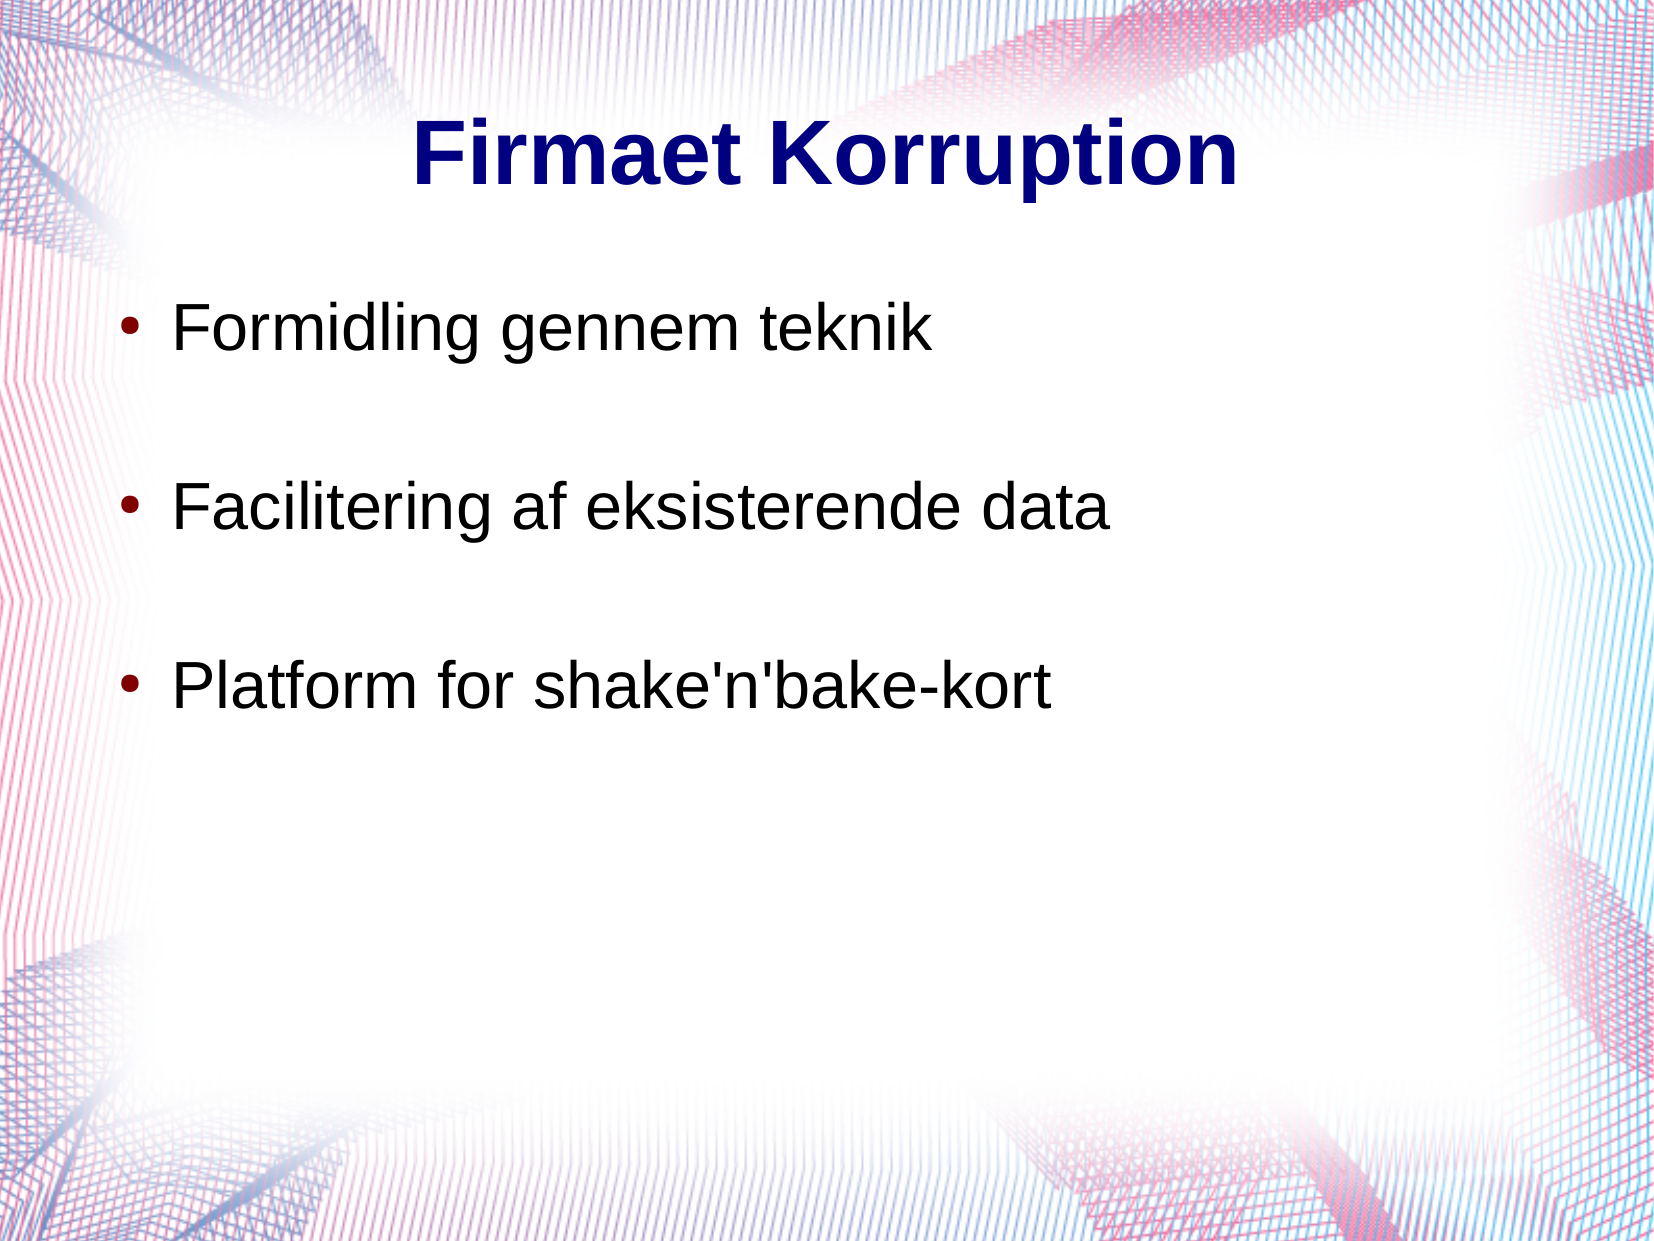

# Firmaet Korruption
Formidling gennem teknik
Facilitering af eksisterende data
Platform for shake'n'bake-kort